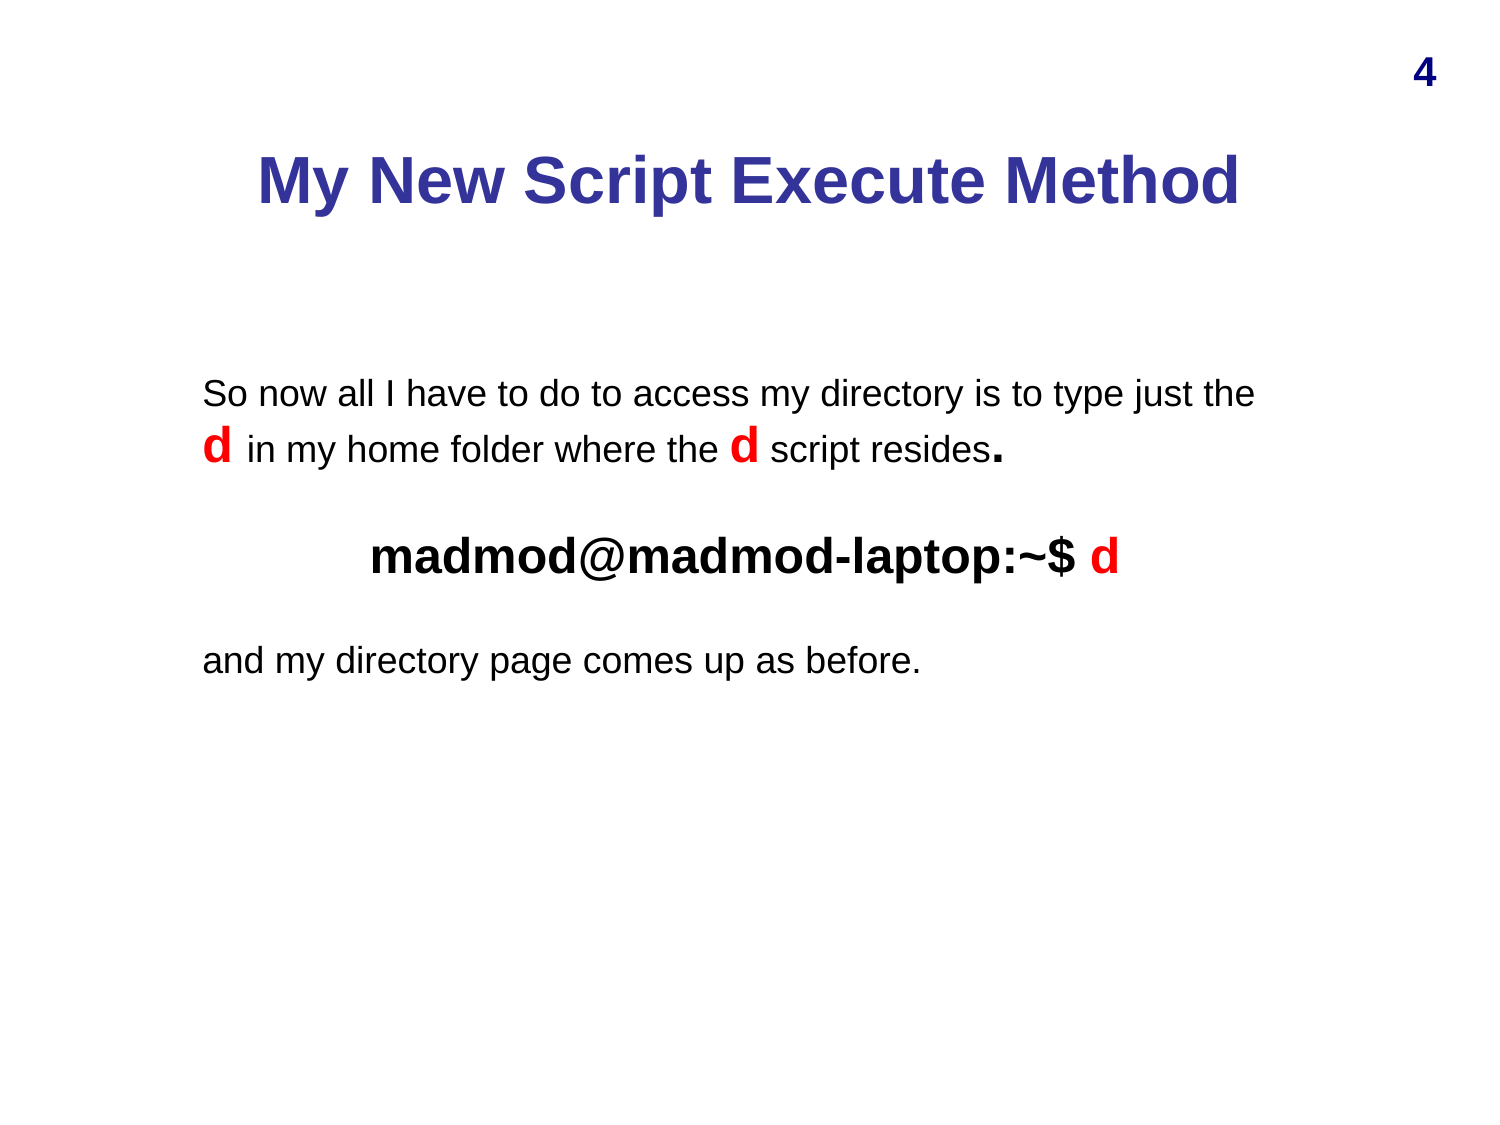

4
# My New Script Execute Method
So now all I have to do to access my directory is to type just the d in my home folder where the d script resides.
 madmod@madmod-laptop:~$ d
and my directory page comes up as before.